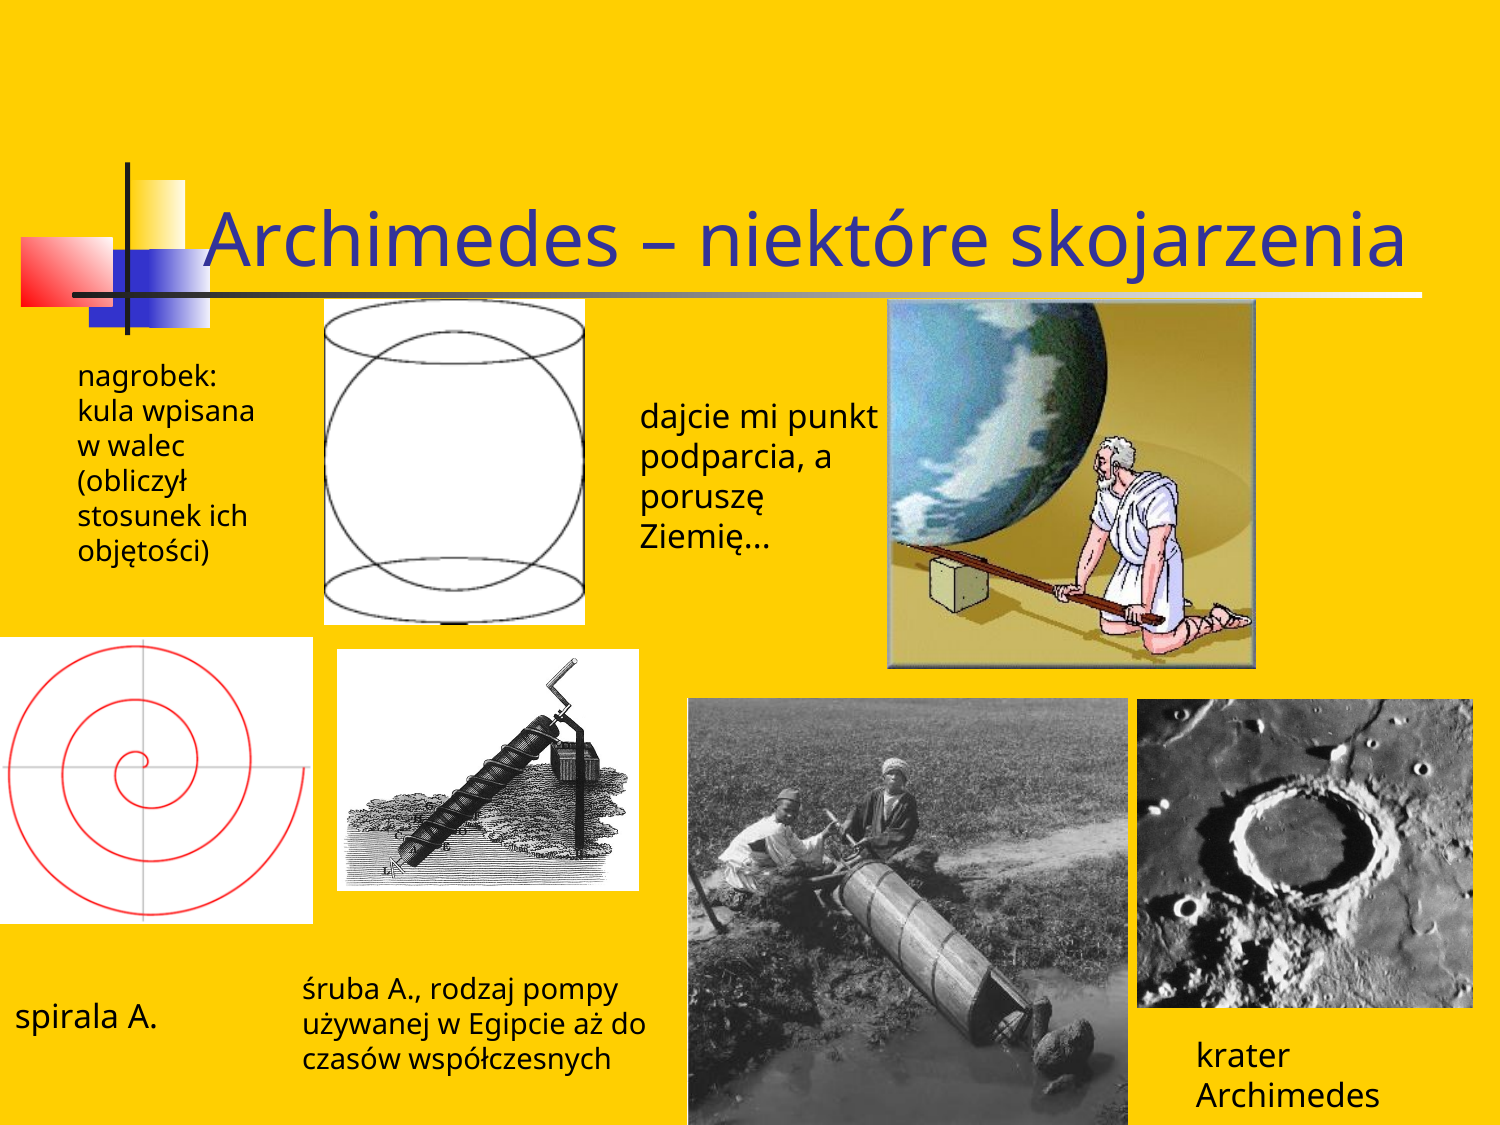

# Archimedes – niektóre skojarzenia
nagrobek: kula wpisana w walec (obliczył stosunek ich objętości)
dajcie mi punkt podparcia, a poruszę Ziemię...
śruba A., rodzaj pompy używanej w Egipcie aż do czasów współczesnych
spirala A.
krater Archimedes